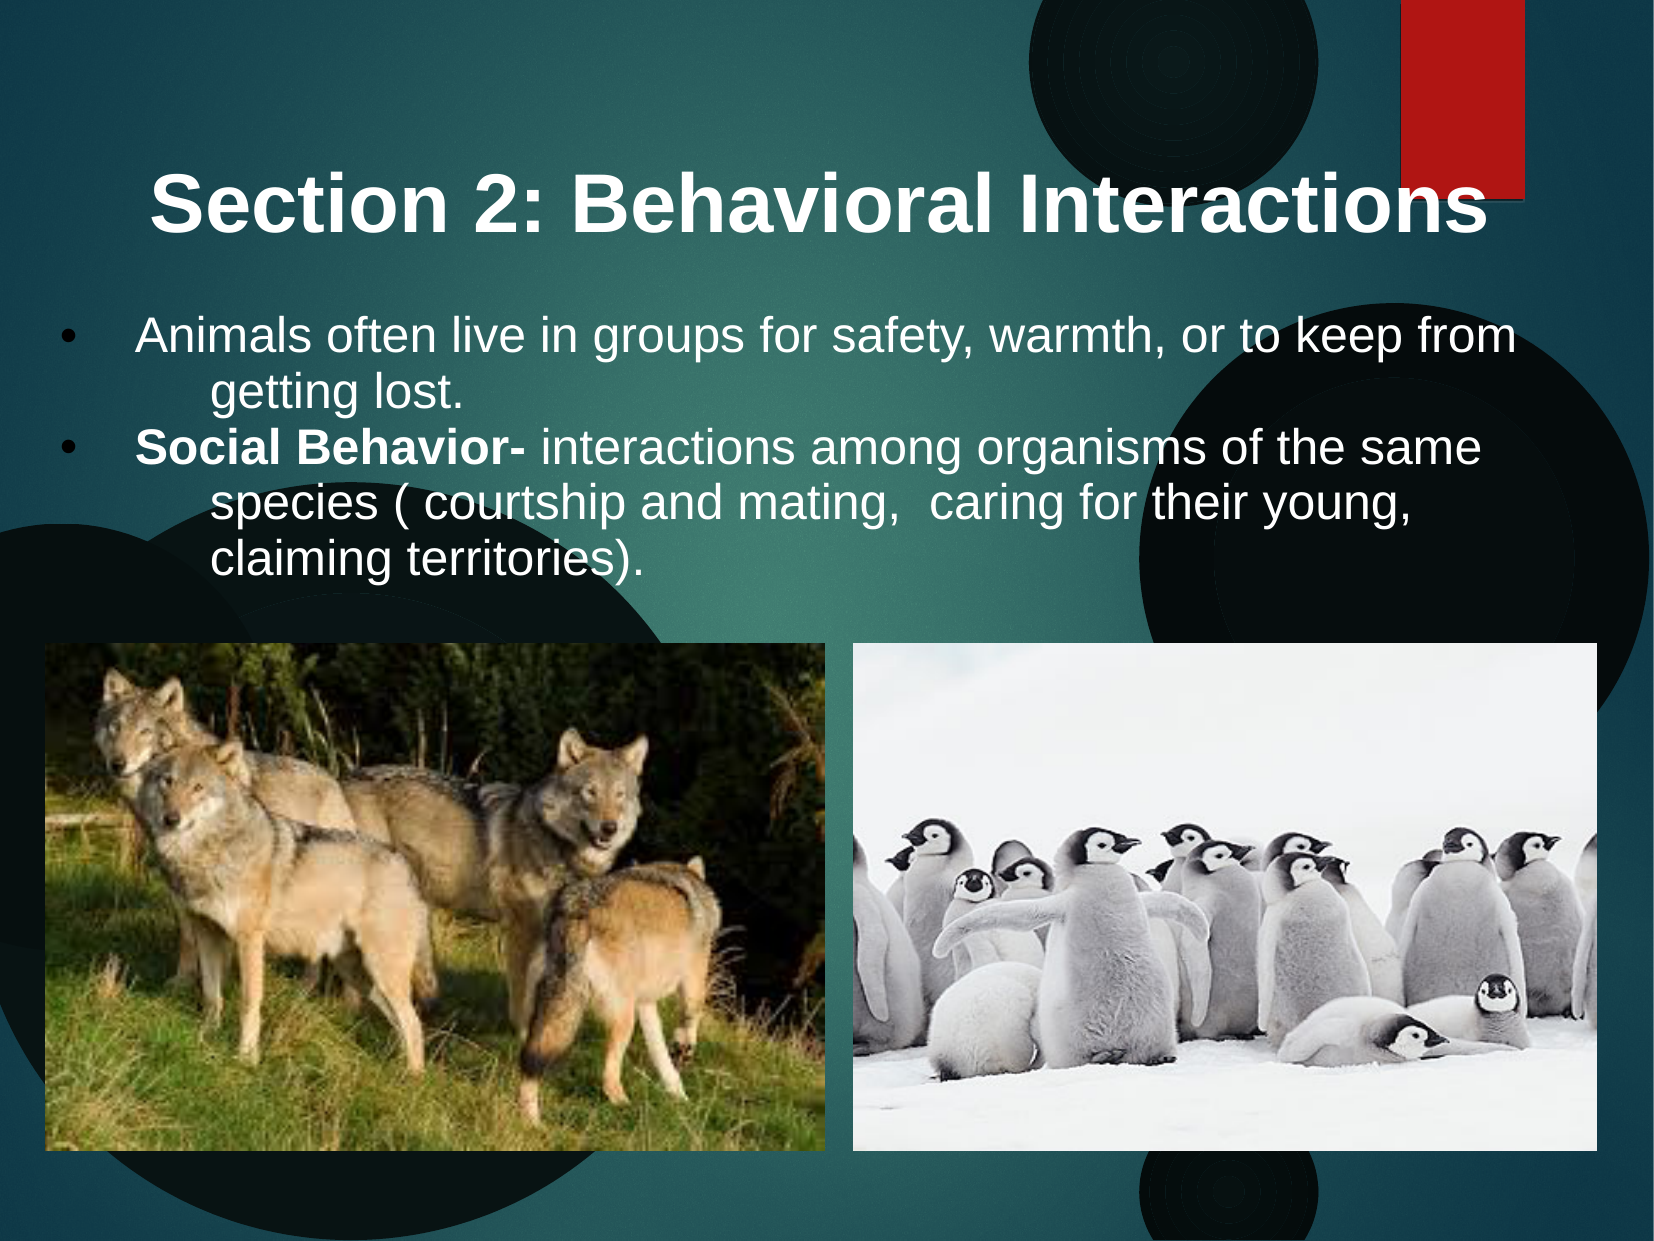

Section 2: Behavioral Interactions
Animals often live in groups for safety, warmth, or to keep from getting lost.
Social Behavior- interactions among organisms of the same species ( courtship and mating, caring for their young, claiming territories).